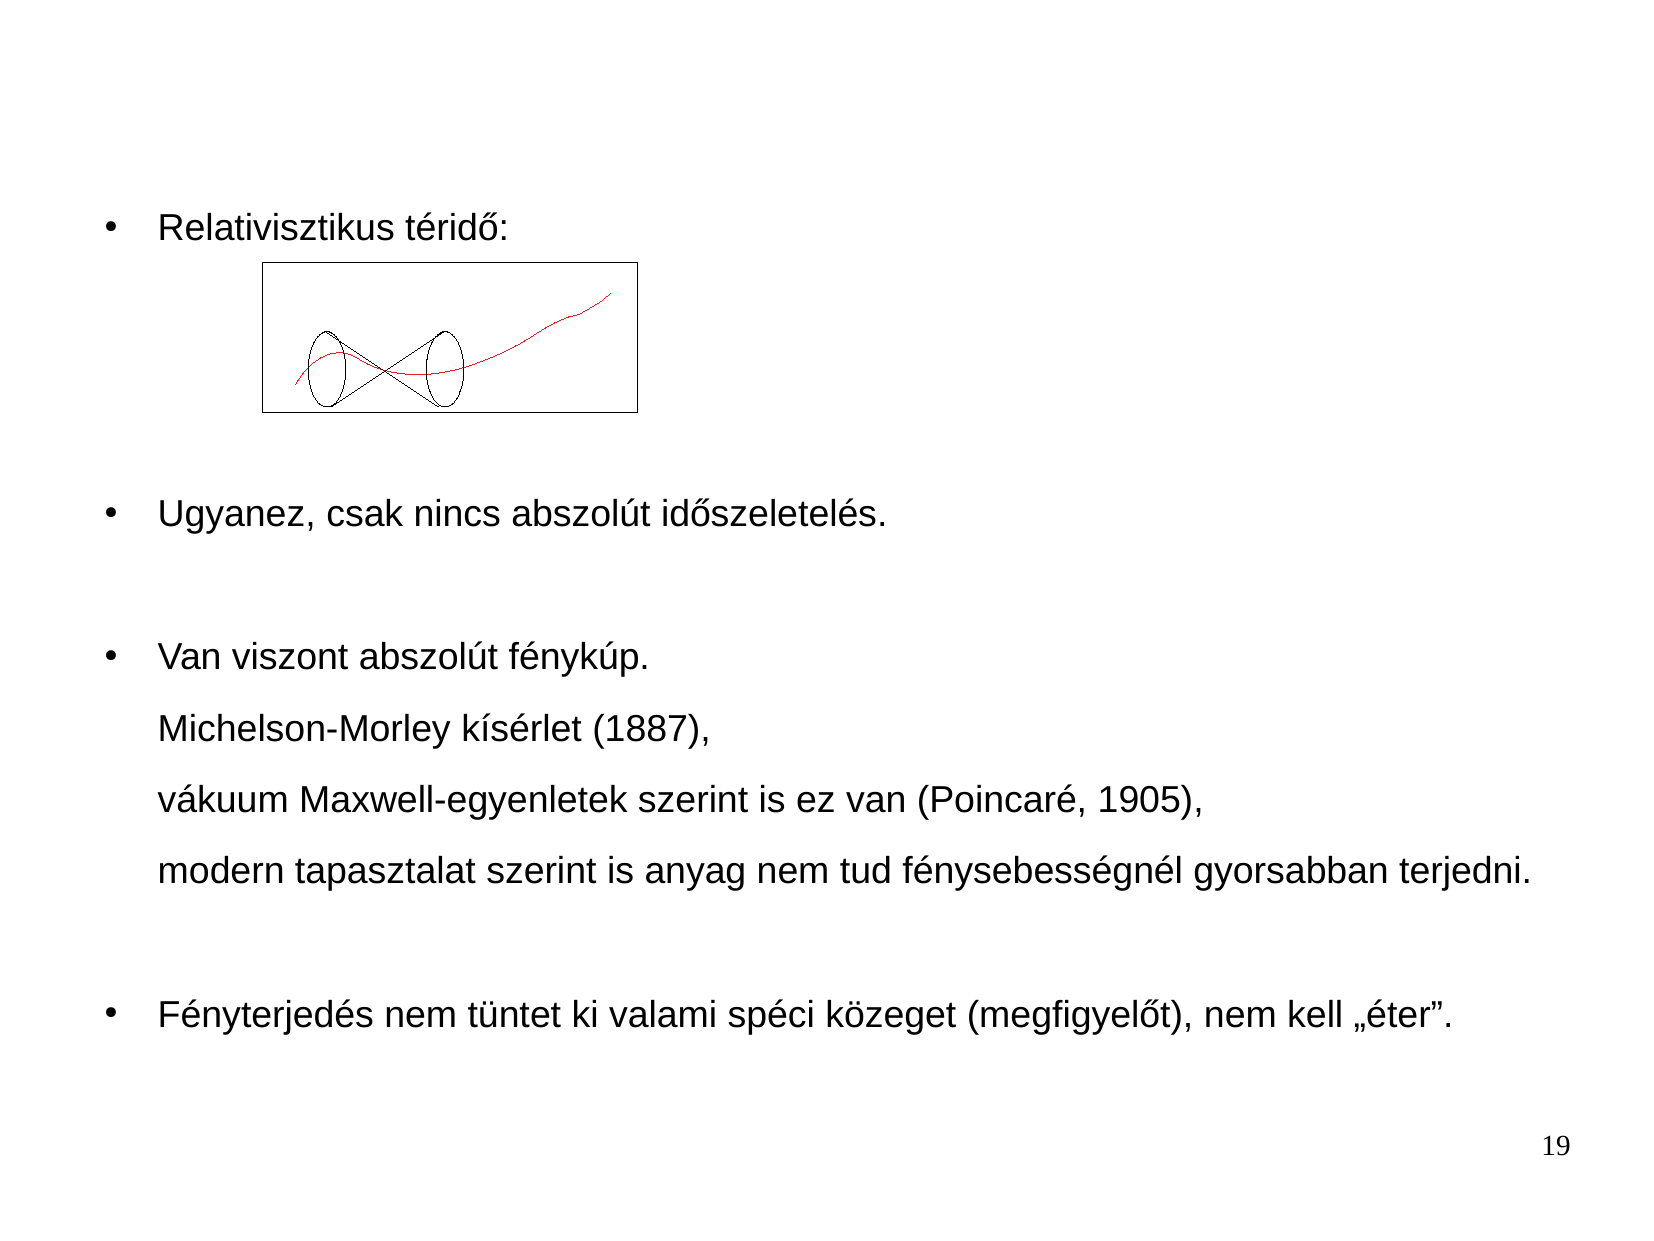

# Relativisztikus téridő:
Ugyanez, csak nincs abszolút időszeletelés.
Van viszont abszolút fénykúp.
Michelson-Morley kísérlet (1887),
vákuum Maxwell-egyenletek szerint is ez van (Poincaré, 1905),
modern tapasztalat szerint is anyag nem tud fénysebességnél gyorsabban terjedni.
Fényterjedés nem tüntet ki valami spéci közeget (megfigyelőt), nem kell „éter”.
19